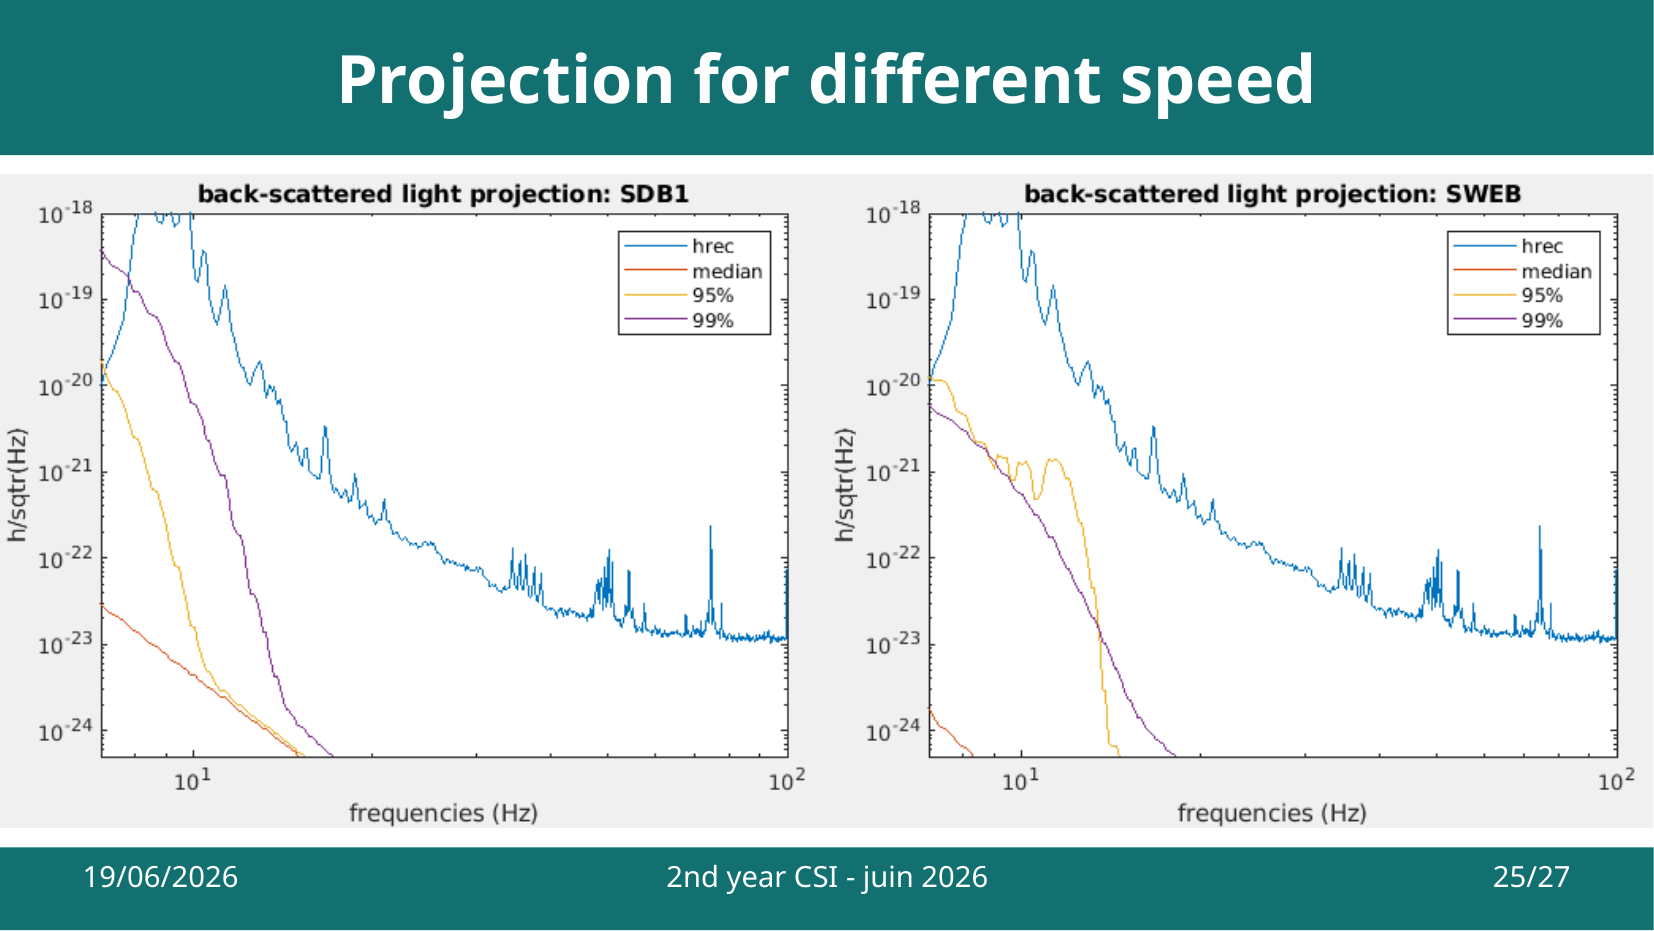

# Projection for different speed
19/06/2026
2nd year CSI - juin 2026
25